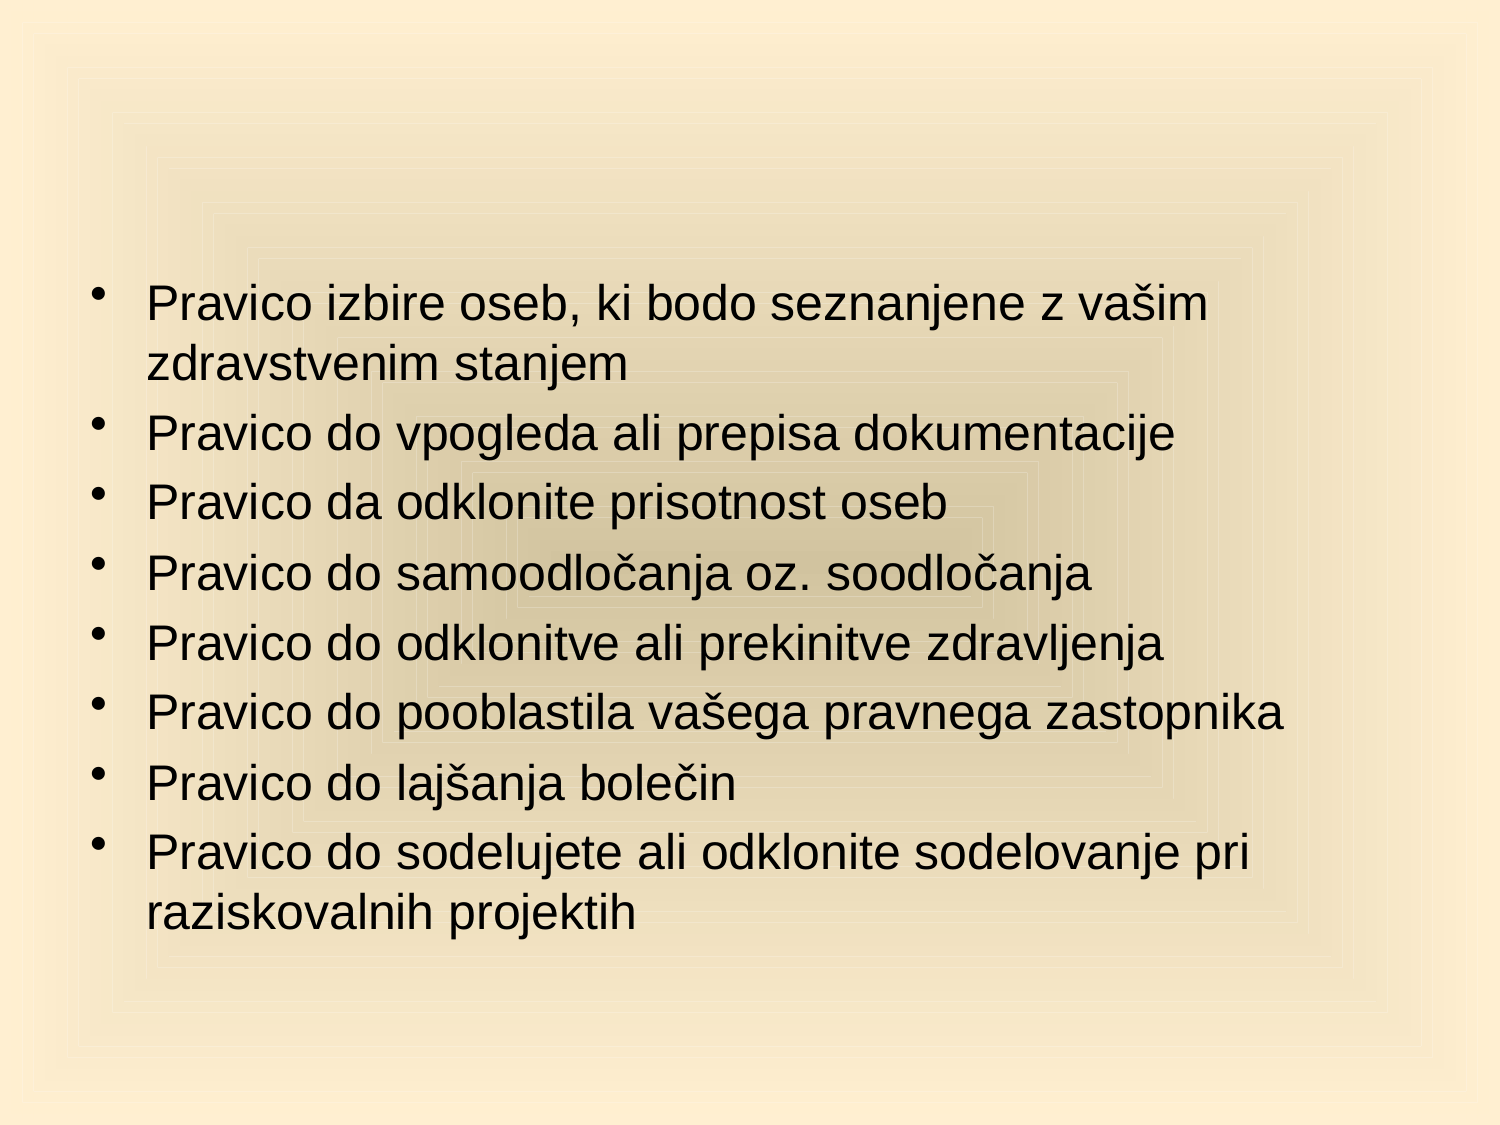

#
Pravico izbire oseb, ki bodo seznanjene z vašim zdravstvenim stanjem
Pravico do vpogleda ali prepisa dokumentacije
Pravico da odklonite prisotnost oseb
Pravico do samoodločanja oz. soodločanja
Pravico do odklonitve ali prekinitve zdravljenja
Pravico do pooblastila vašega pravnega zastopnika
Pravico do lajšanja bolečin
Pravico do sodelujete ali odklonite sodelovanje pri raziskovalnih projektih